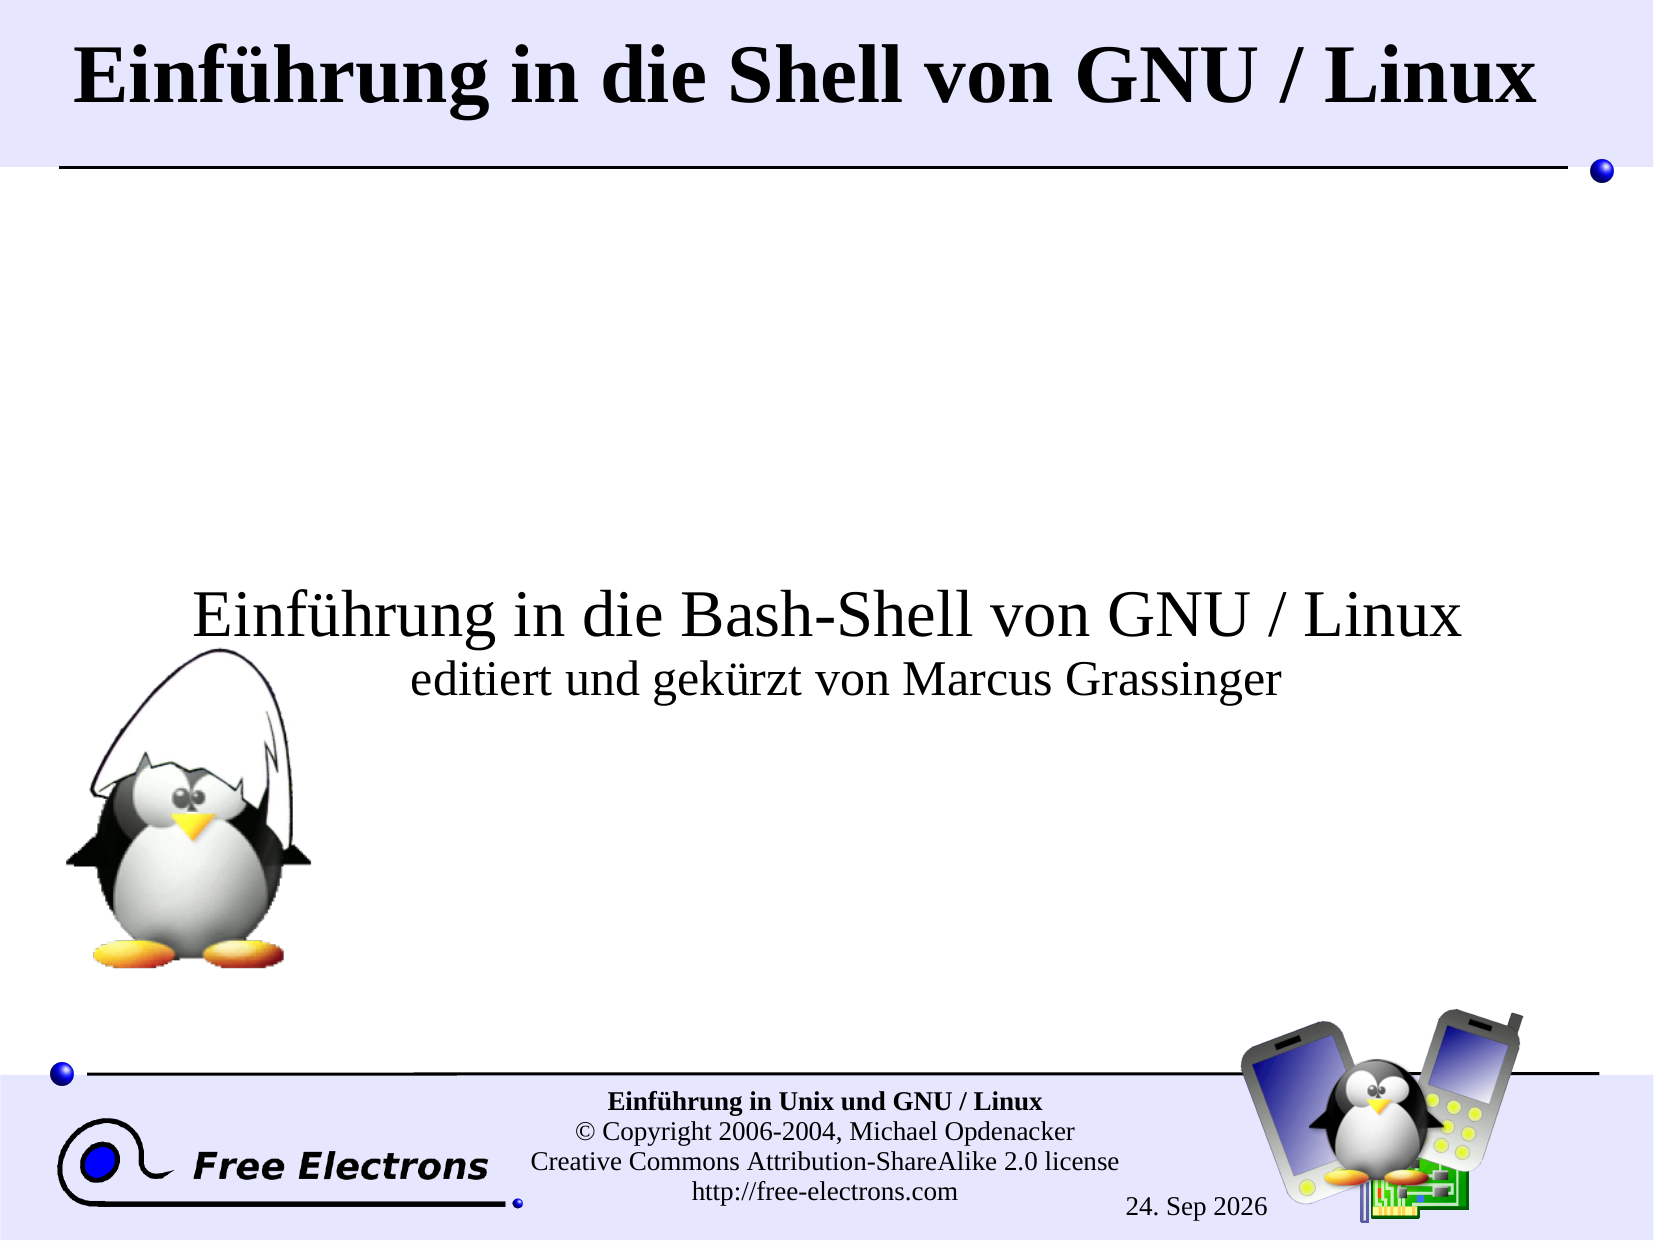

# Einführung in die Shell von GNU / Linux
Einführung in die Bash-Shell von GNU / Linux
editiert und gekürzt von Marcus Grassinger